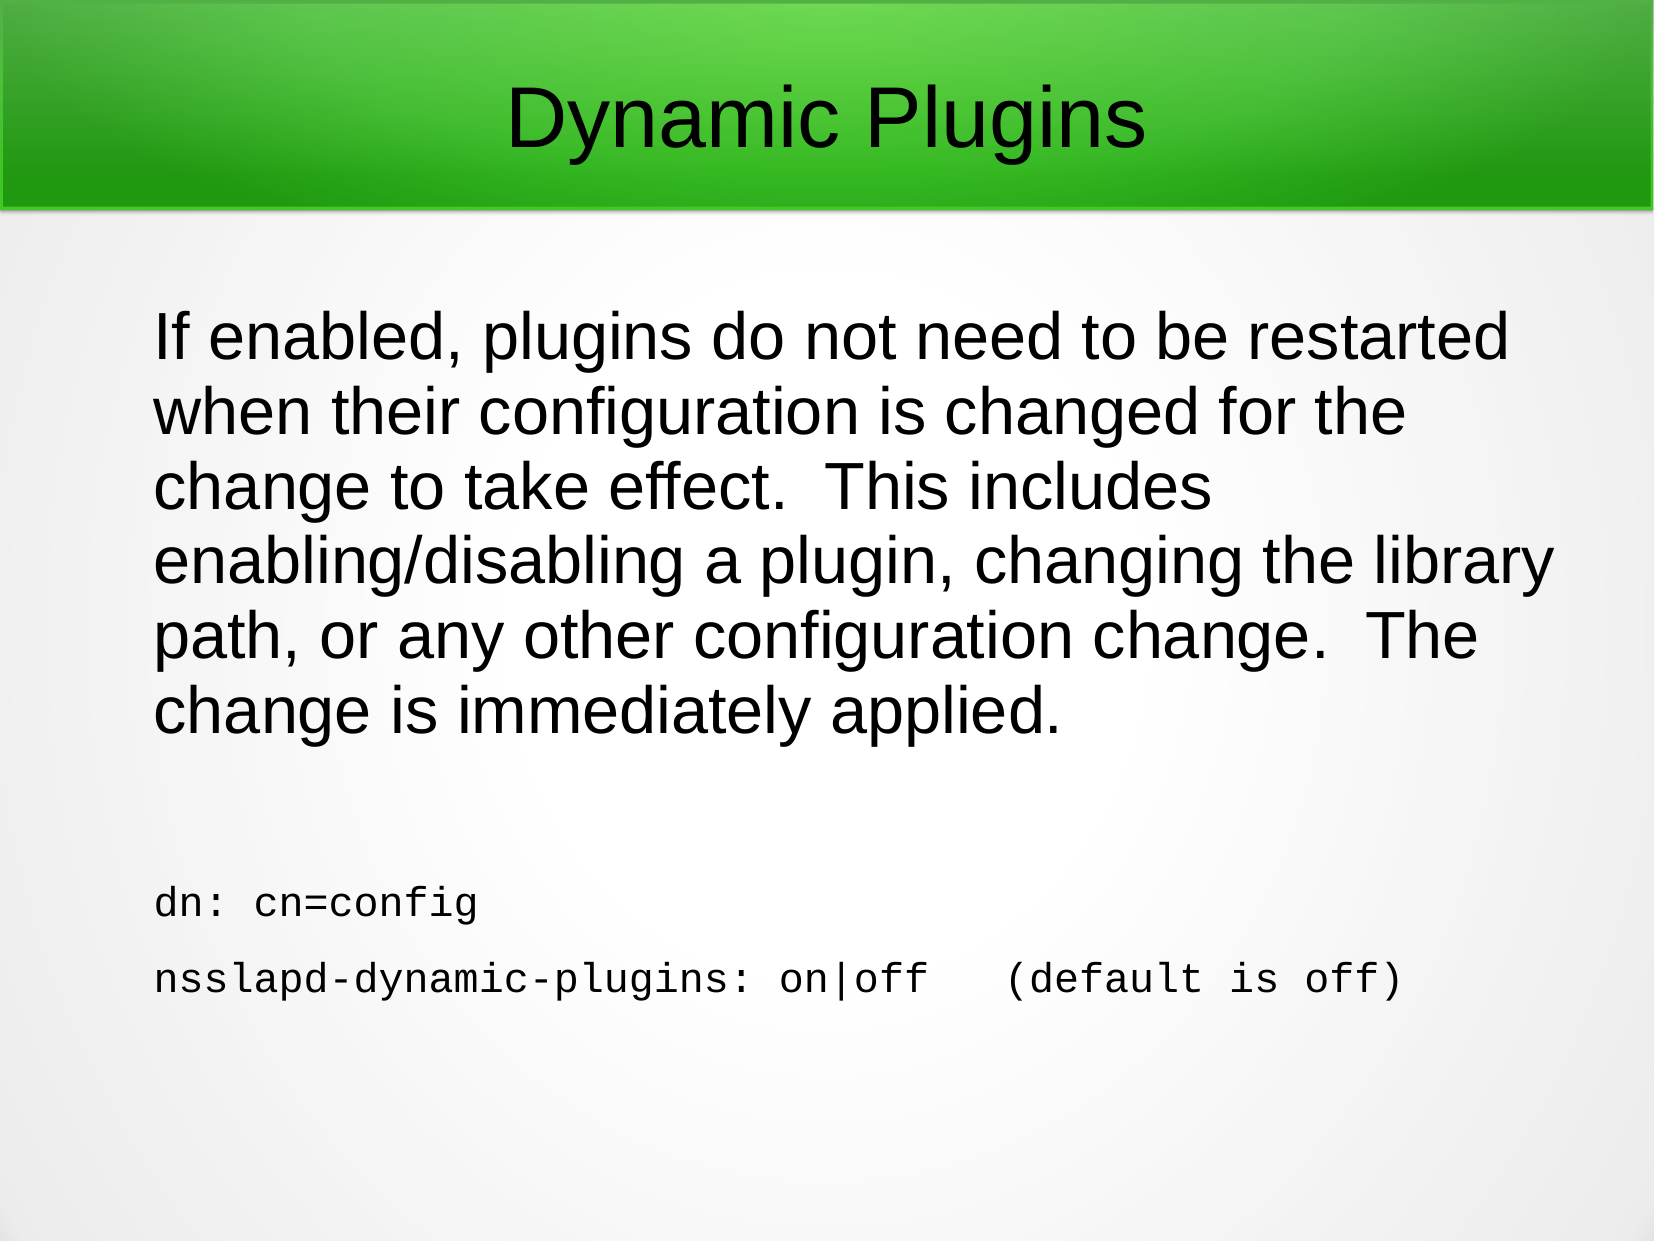

# Dynamic Plugins
If enabled, plugins do not need to be restarted when their configuration is changed for the change to take effect. This includes enabling/disabling a plugin, changing the library path, or any other configuration change. The change is immediately applied.
dn: cn=config
nsslapd-dynamic-plugins: on|off (default is off)